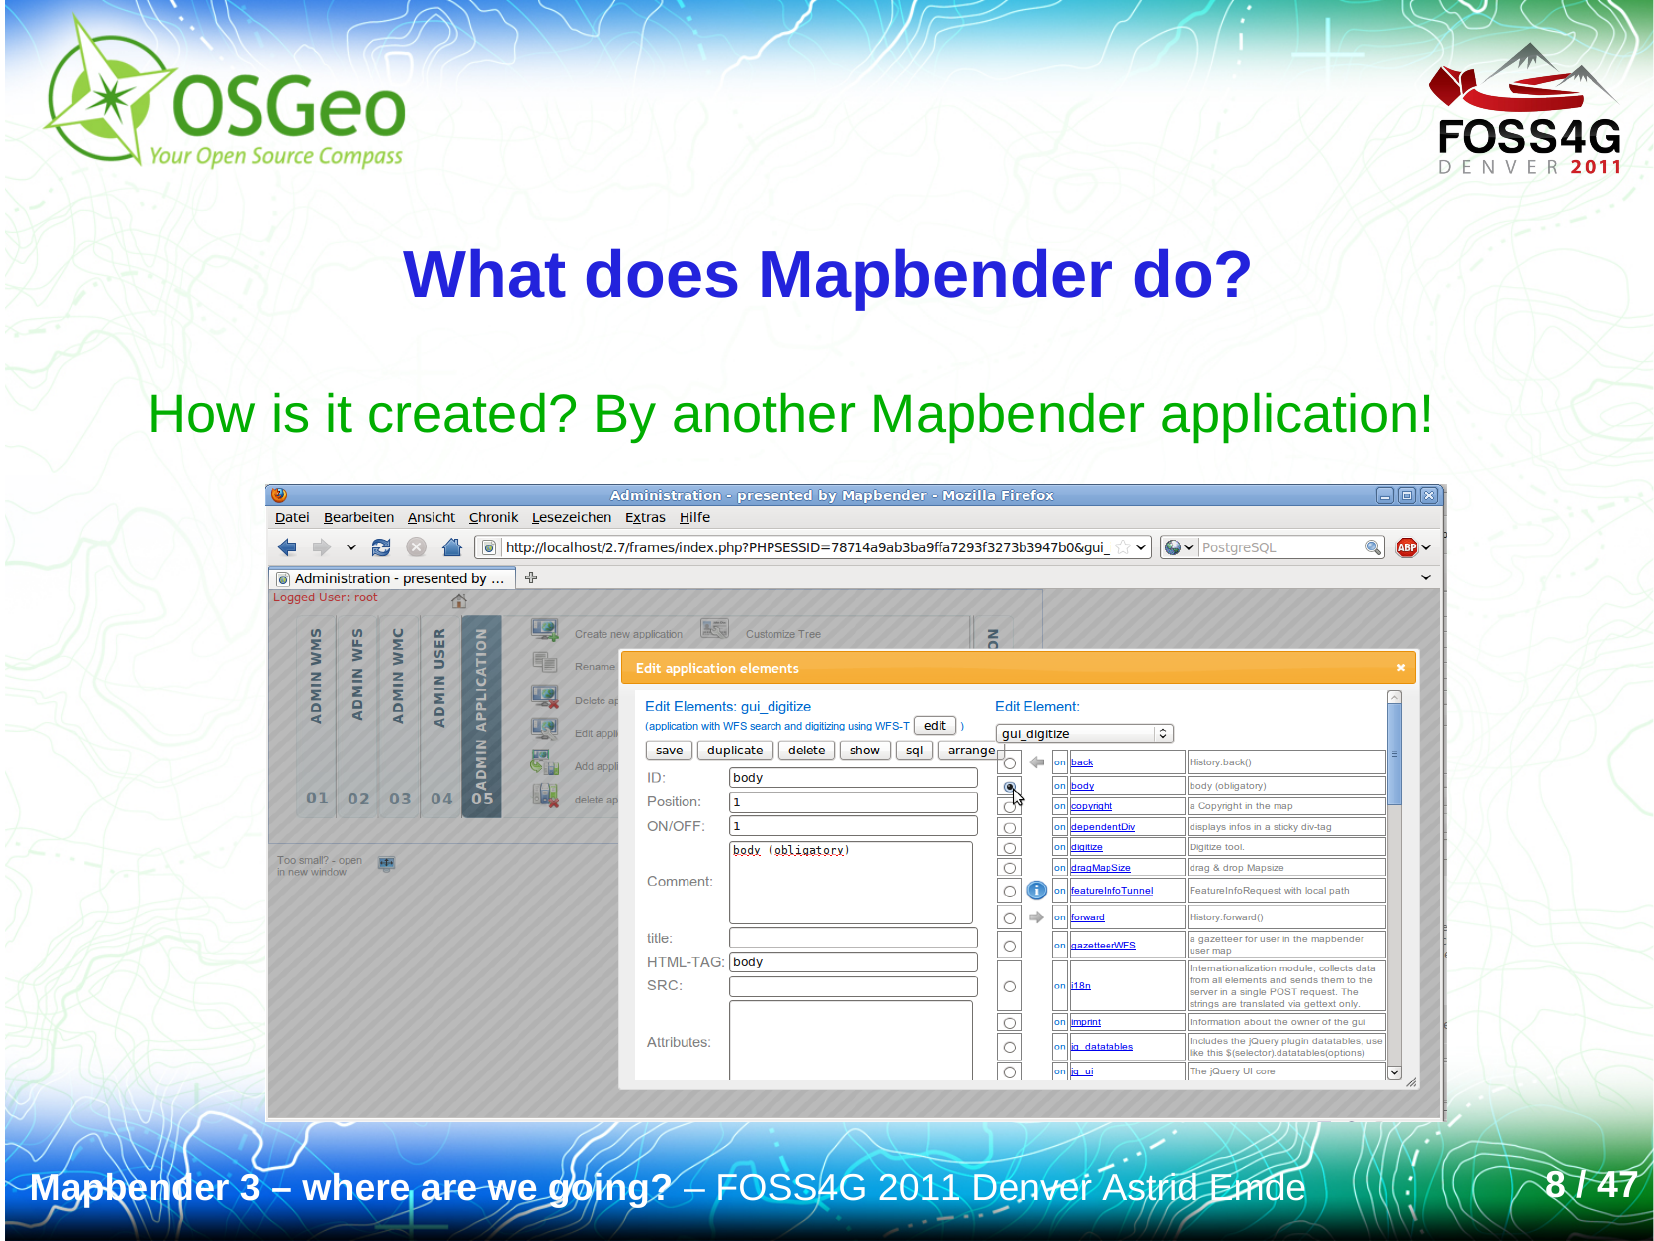

# What does Mapbender do?
How is it created? By another Mapbender application!